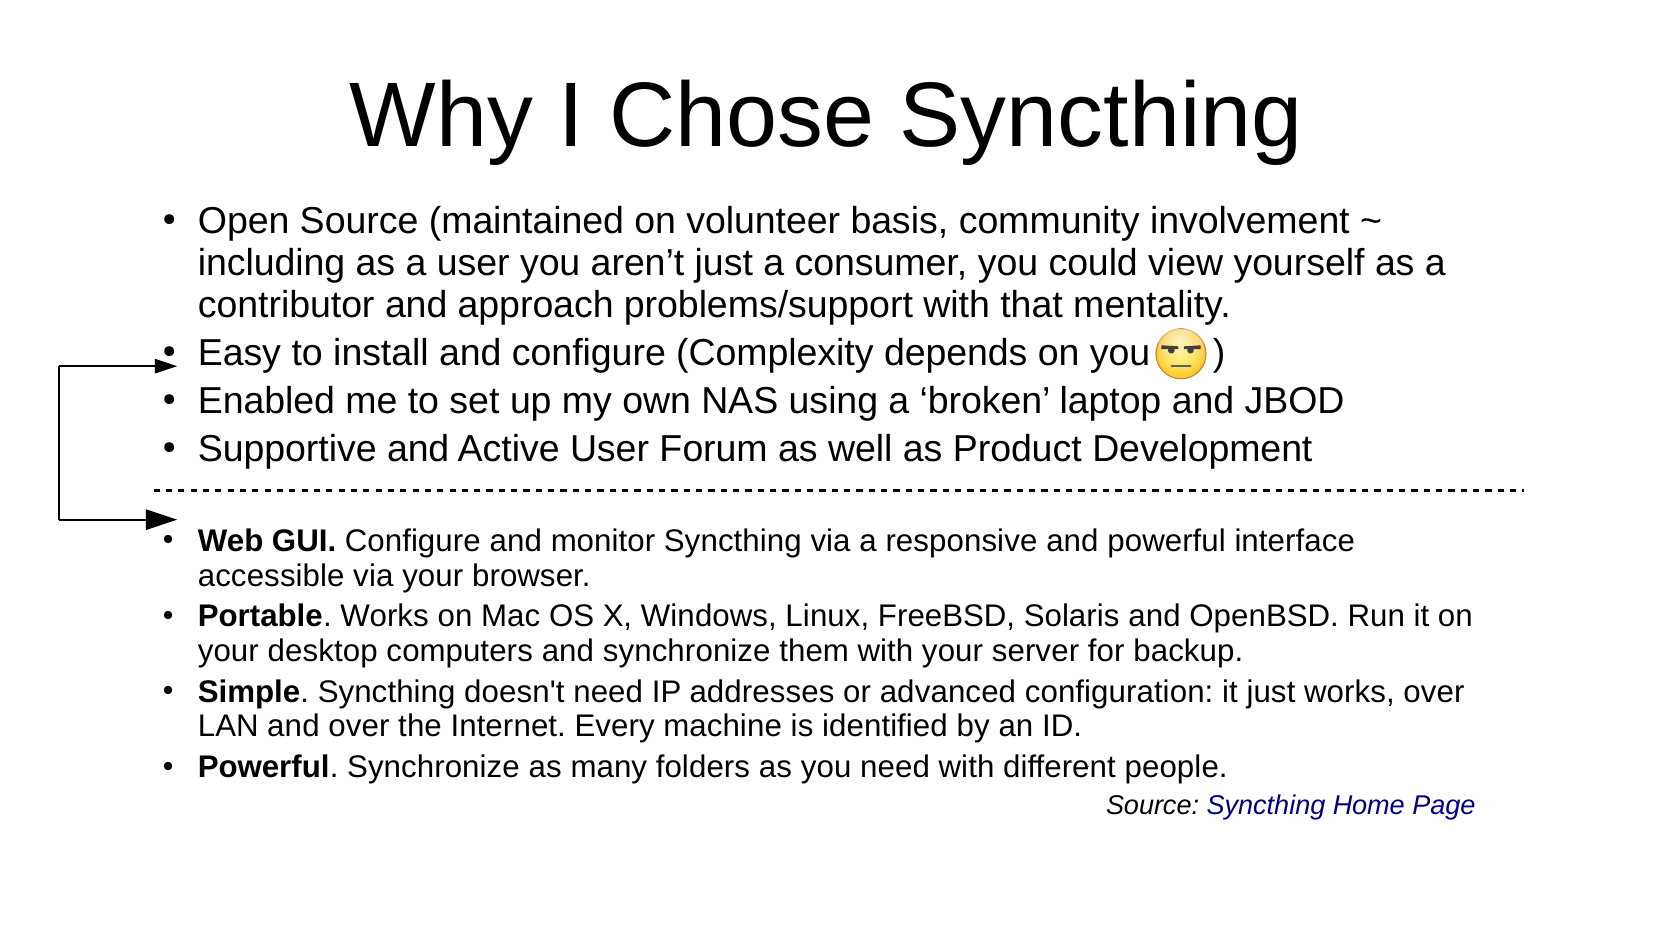

# Why I Chose Syncthing
Open Source (maintained on volunteer basis, community involvement ~ including as a user you aren’t just a consumer, you could view yourself as a contributor and approach problems/support with that mentality.
Easy to install and configure (Complexity depends on you )
Enabled me to set up my own NAS using a ‘broken’ laptop and JBOD
Supportive and Active User Forum as well as Product Development
Web GUI. Configure and monitor Syncthing via a responsive and powerful interface accessible via your browser.
Portable. Works on Mac OS X, Windows, Linux, FreeBSD, Solaris and OpenBSD. Run it on your desktop computers and synchronize them with your server for backup.
Simple. Syncthing doesn't need IP addresses or advanced configuration: it just works, over LAN and over the Internet. Every machine is identified by an ID.
Powerful. Synchronize as many folders as you need with different people.
Source: Syncthing Home Page